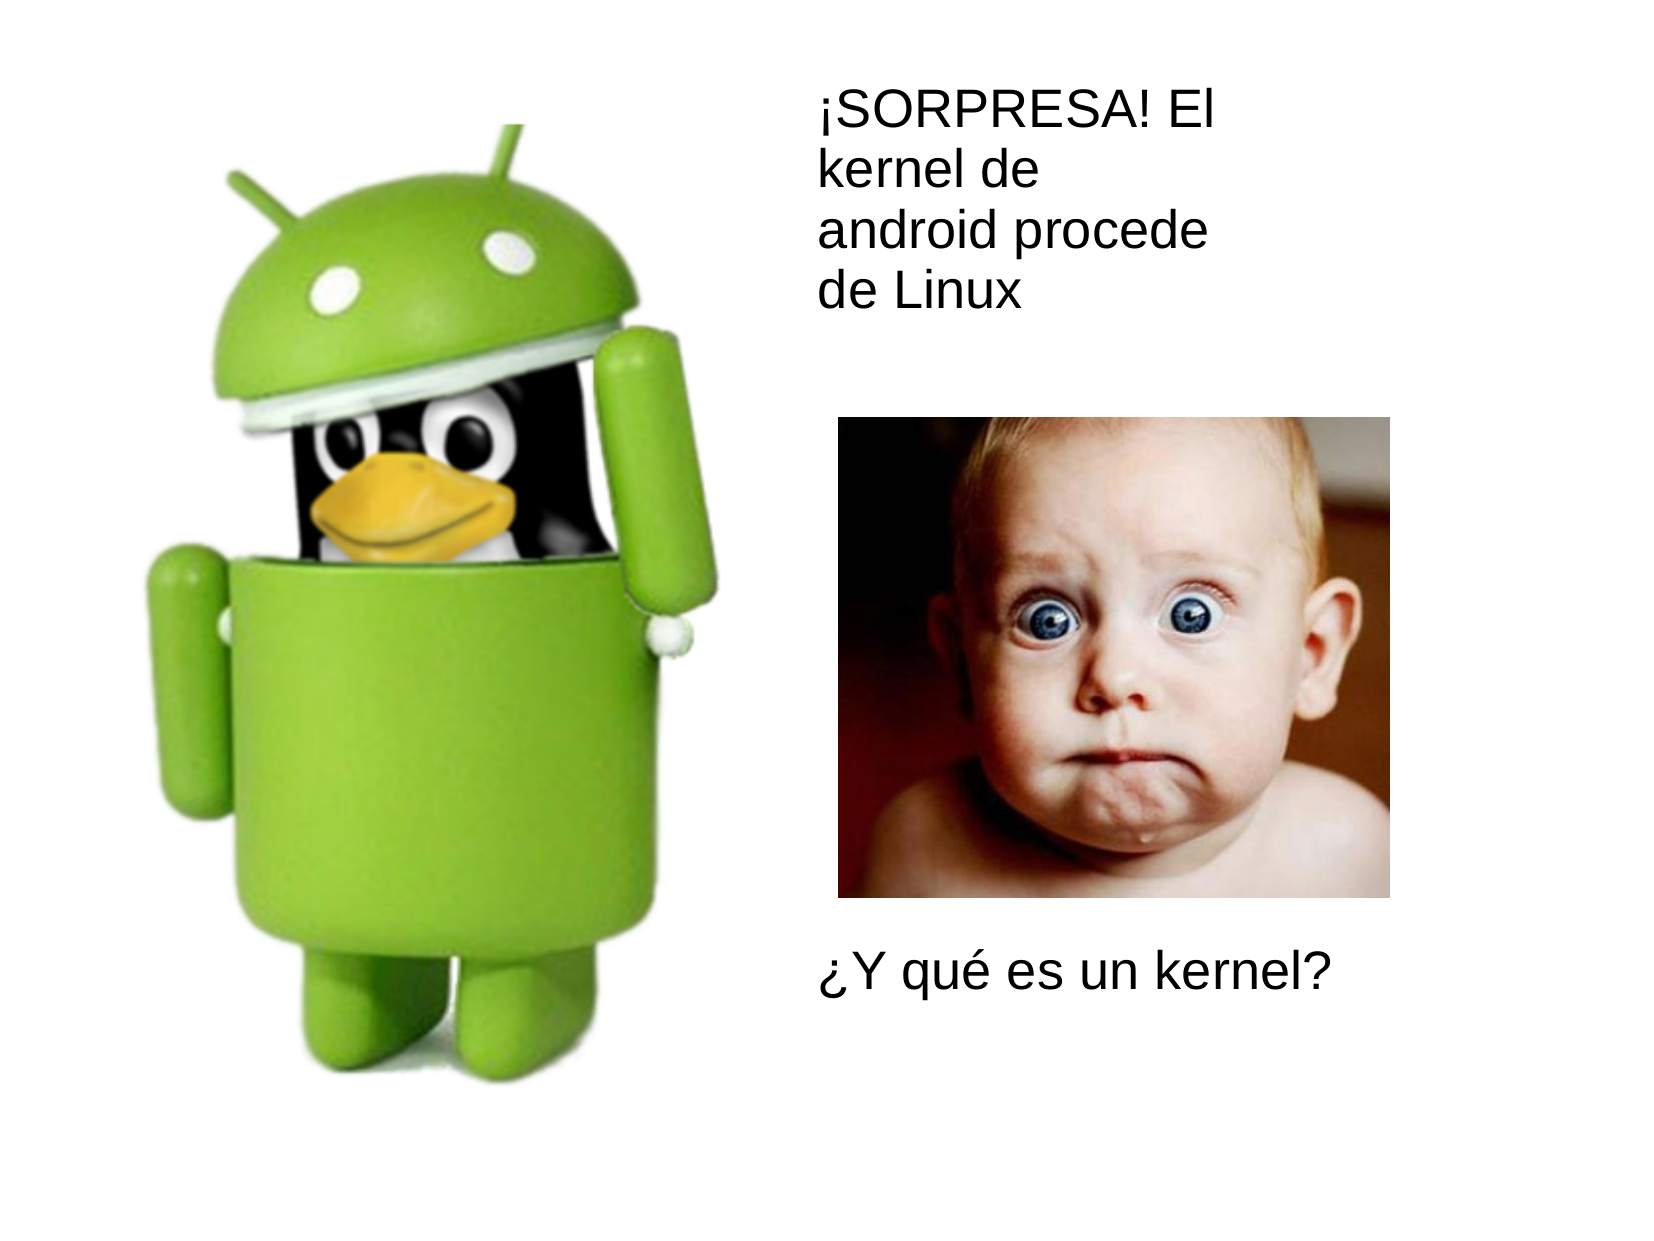

¡SORPRESA! El kernel de android procede de Linux
¿Y qué es un kernel?